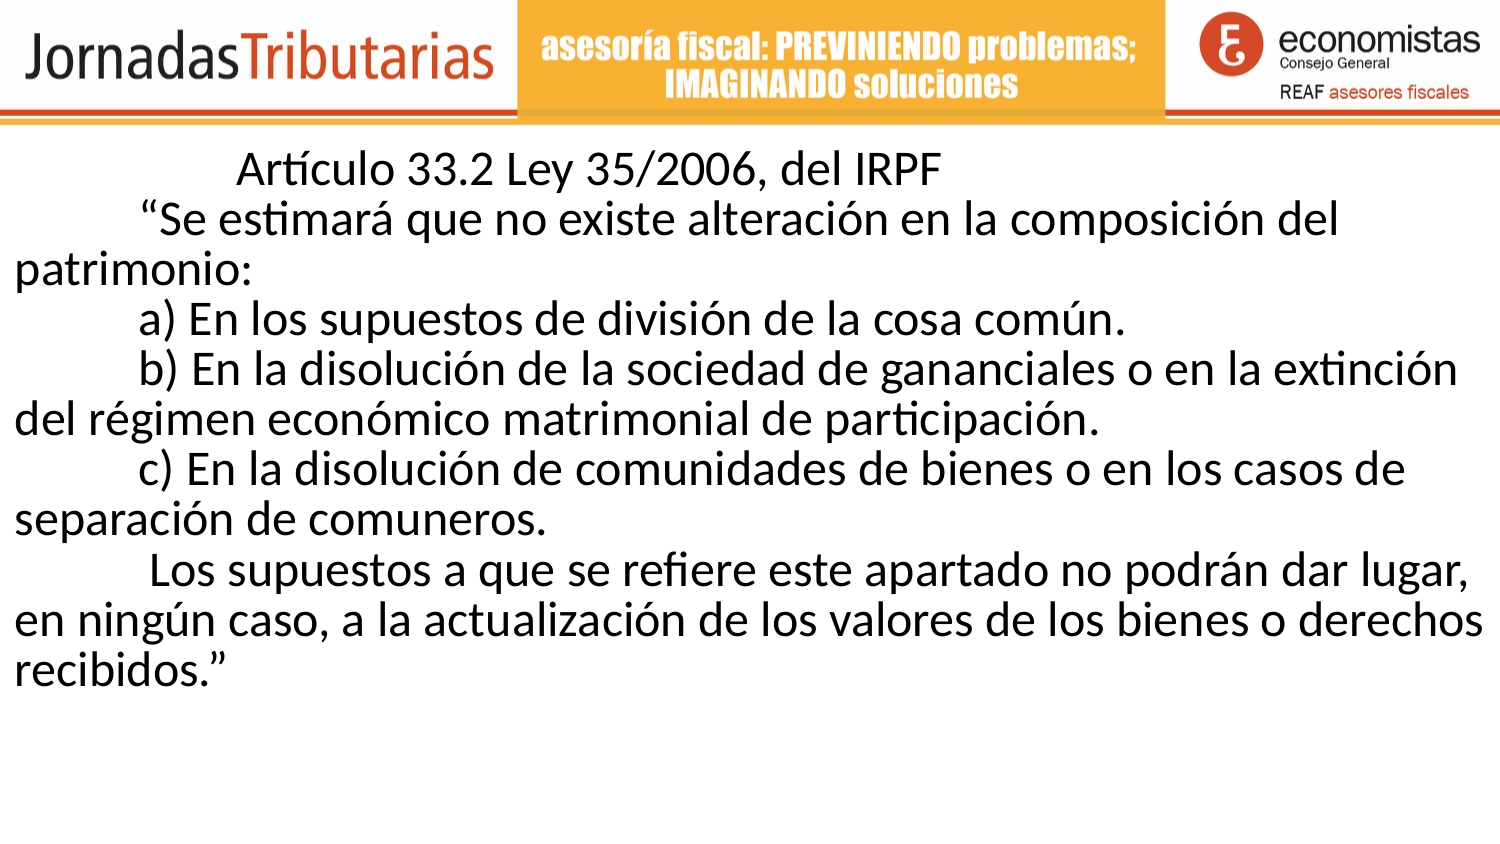

Artículo 33.2 Ley 35/2006, del IRPF
 “Se estimará que no existe alteración en la composición del patrimonio:
 a) En los supuestos de división de la cosa común.
 b) En la disolución de la sociedad de gananciales o en la extinción del régimen económico matrimonial de participación.
 c) En la disolución de comunidades de bienes o en los casos de separación de comuneros.
 Los supuestos a que se refiere este apartado no podrán dar lugar, en ningún caso, a la actualización de los valores de los bienes o derechos recibidos.”